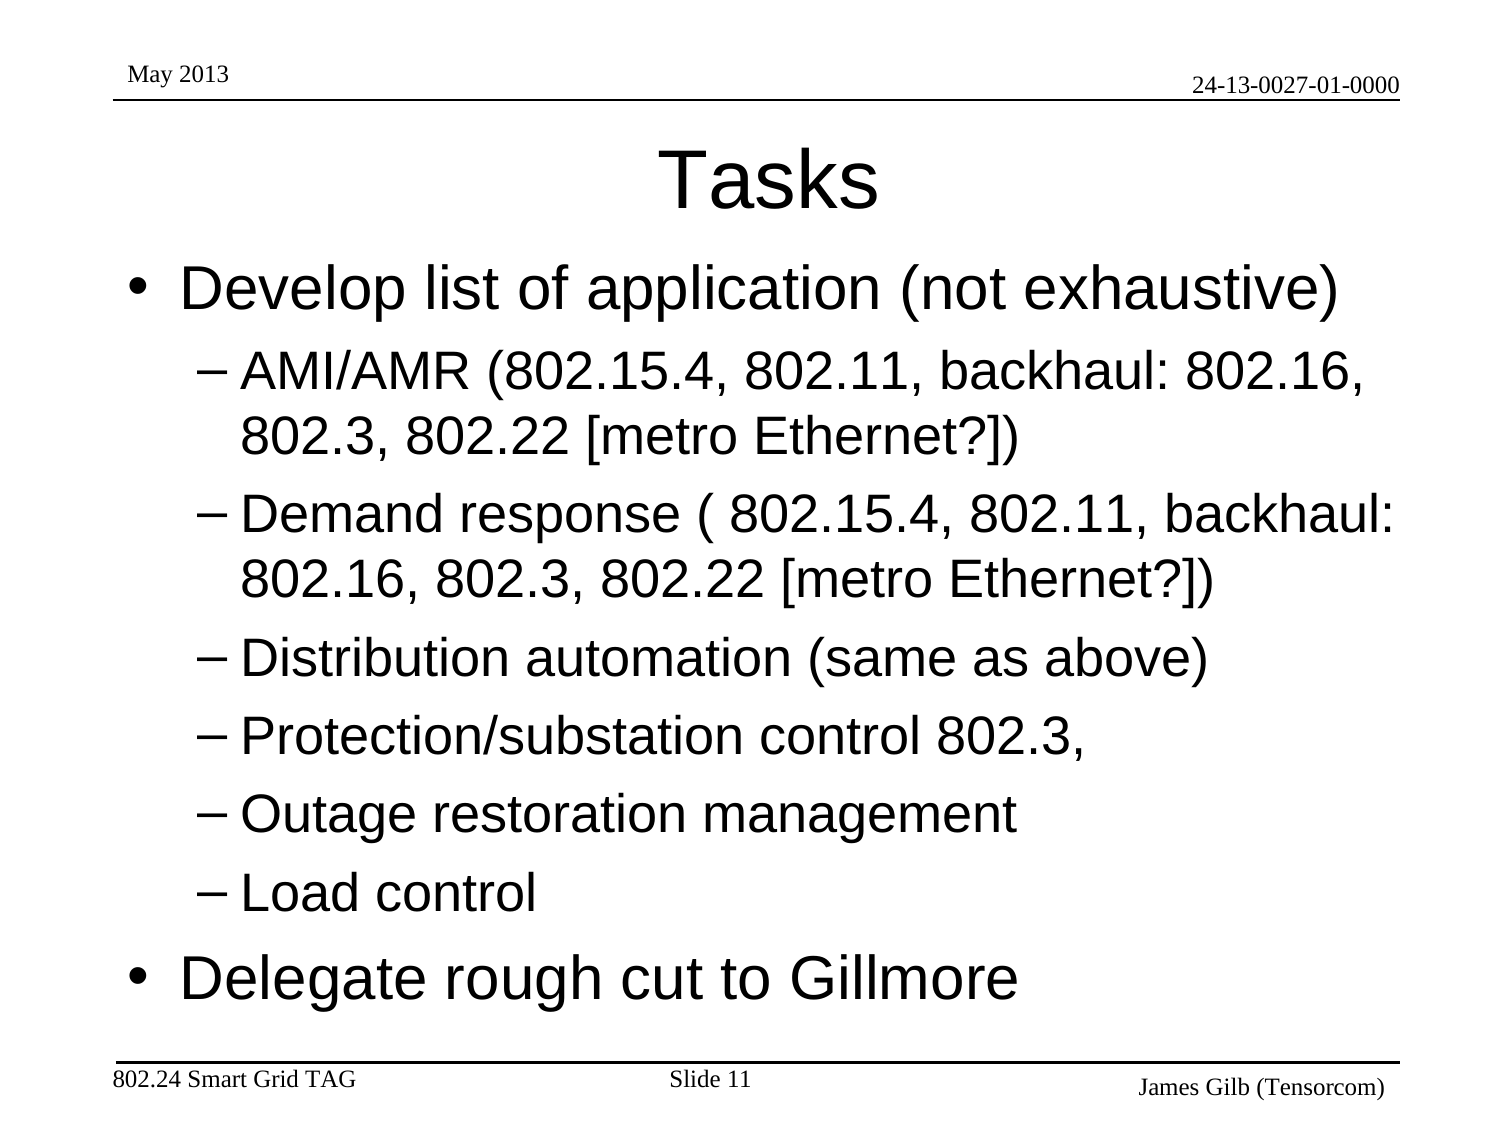

# Tasks
Develop list of application (not exhaustive)
AMI/AMR (802.15.4, 802.11, backhaul: 802.16, 802.3, 802.22 [metro Ethernet?])
Demand response ( 802.15.4, 802.11, backhaul: 802.16, 802.3, 802.22 [metro Ethernet?])
Distribution automation (same as above)
Protection/substation control 802.3,
Outage restoration management
Load control
Delegate rough cut to Gillmore
11